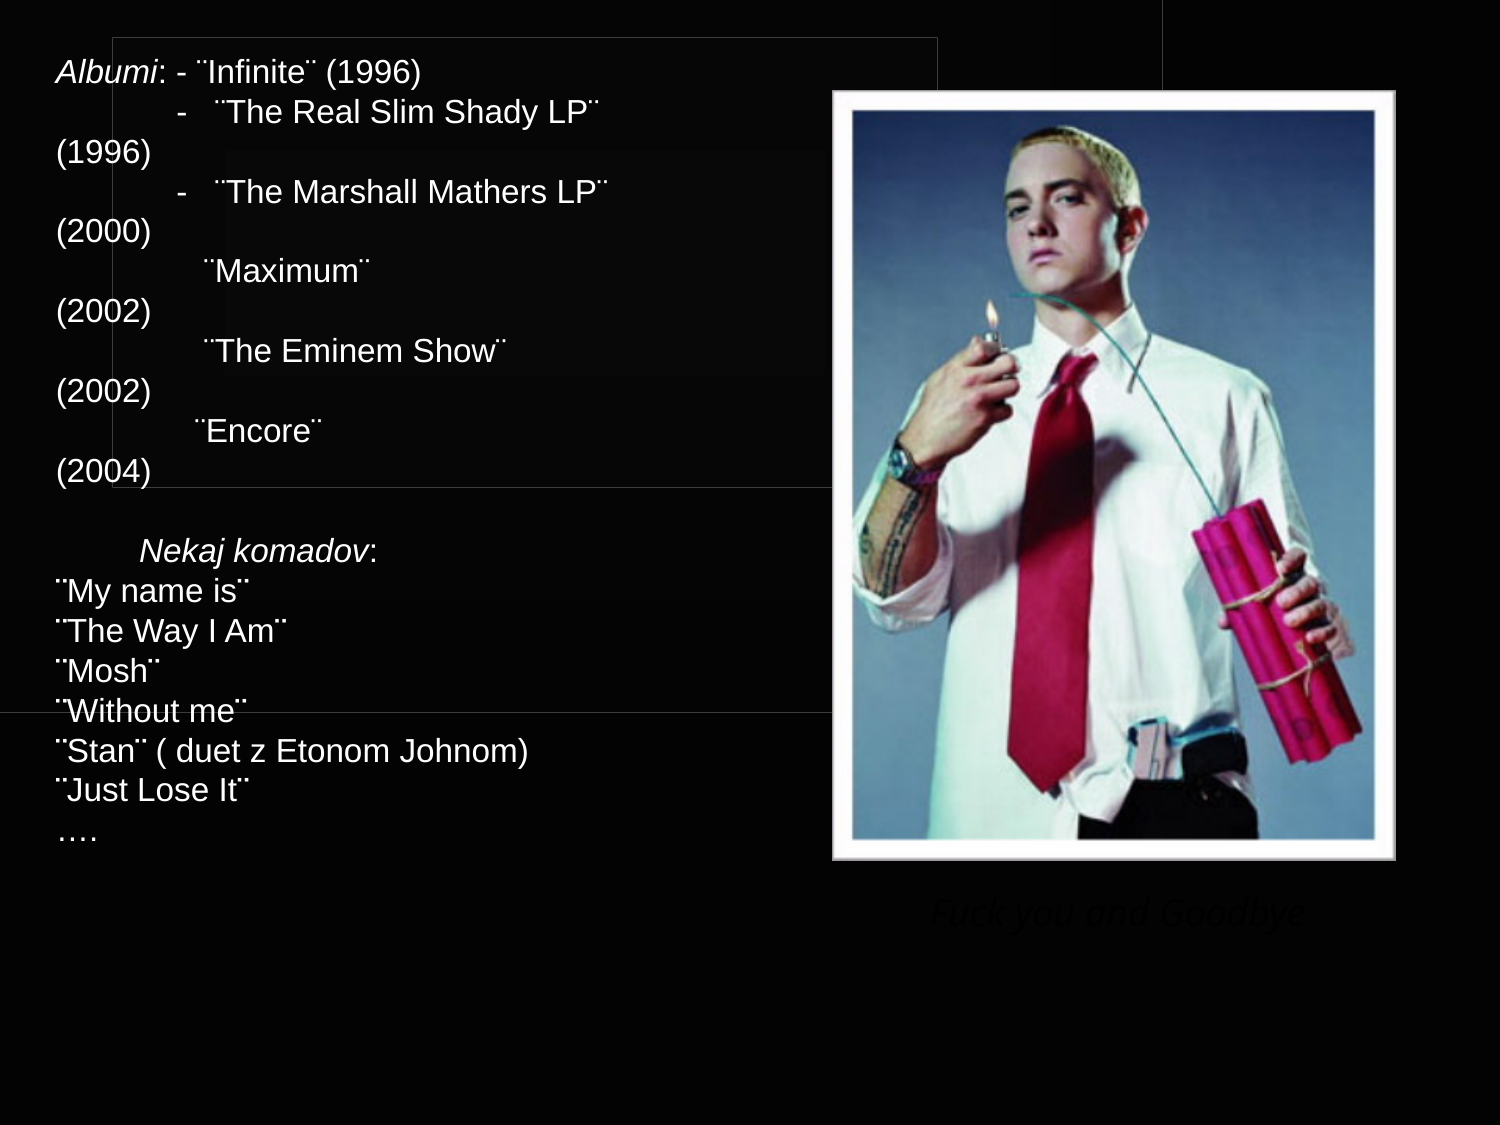

Albumi: - ¨Infinite¨ (1996)
 - ¨The Real Slim Shady LP¨ (1996)
 - ¨The Marshall Mathers LP¨ (2000)
 ¨Maximum¨
(2002)
 ¨The Eminem Show¨
(2002)
 ¨Encore¨
(2004)
 Nekaj komadov:
¨My name is¨
¨The Way I Am¨
¨Mosh¨
¨Without me¨
¨Stan¨ ( duet z Etonom Johnom)
¨Just Lose It¨
….
Fuck you and Goodbye